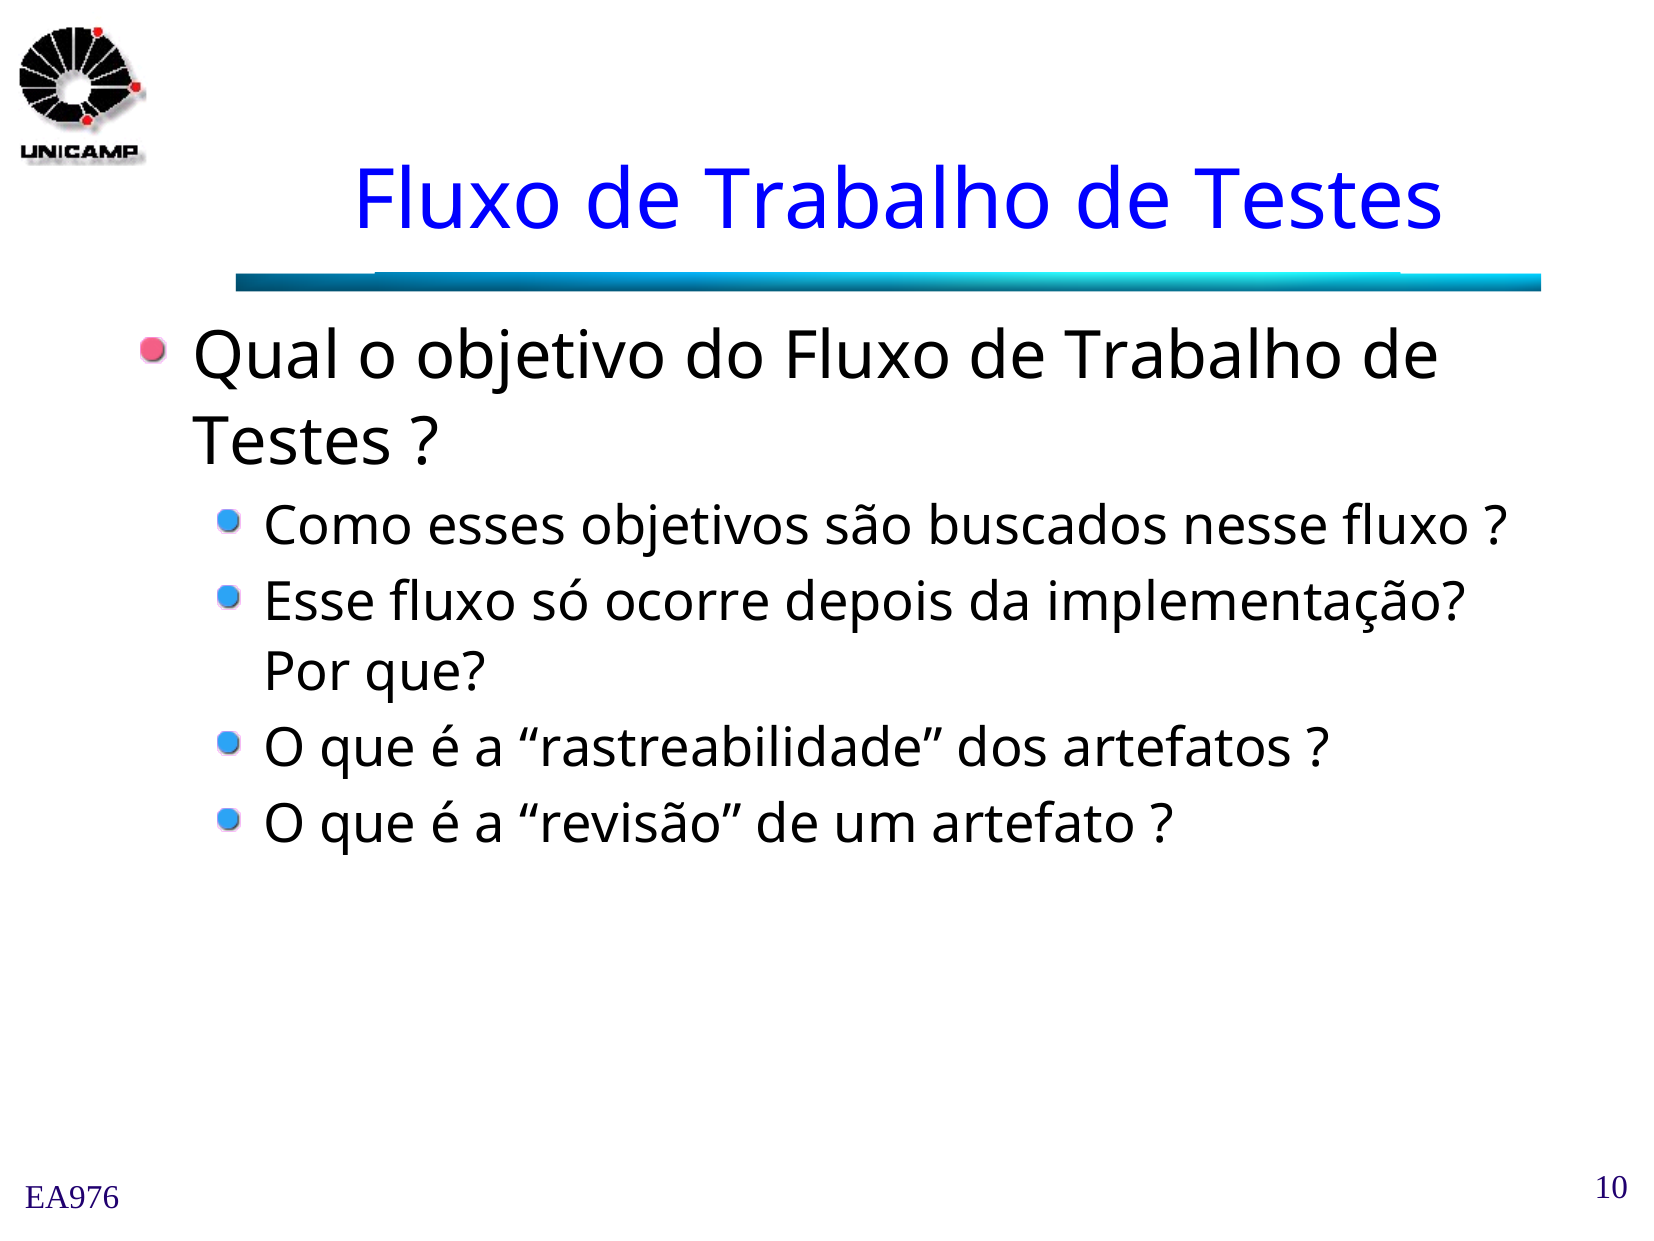

# Fluxo de Trabalho de Testes
Qual o objetivo do Fluxo de Trabalho de Testes ?
Como esses objetivos são buscados nesse fluxo ?
Esse fluxo só ocorre depois da implementação? Por que?
O que é a “rastreabilidade” dos artefatos ?
O que é a “revisão” de um artefato ?
10